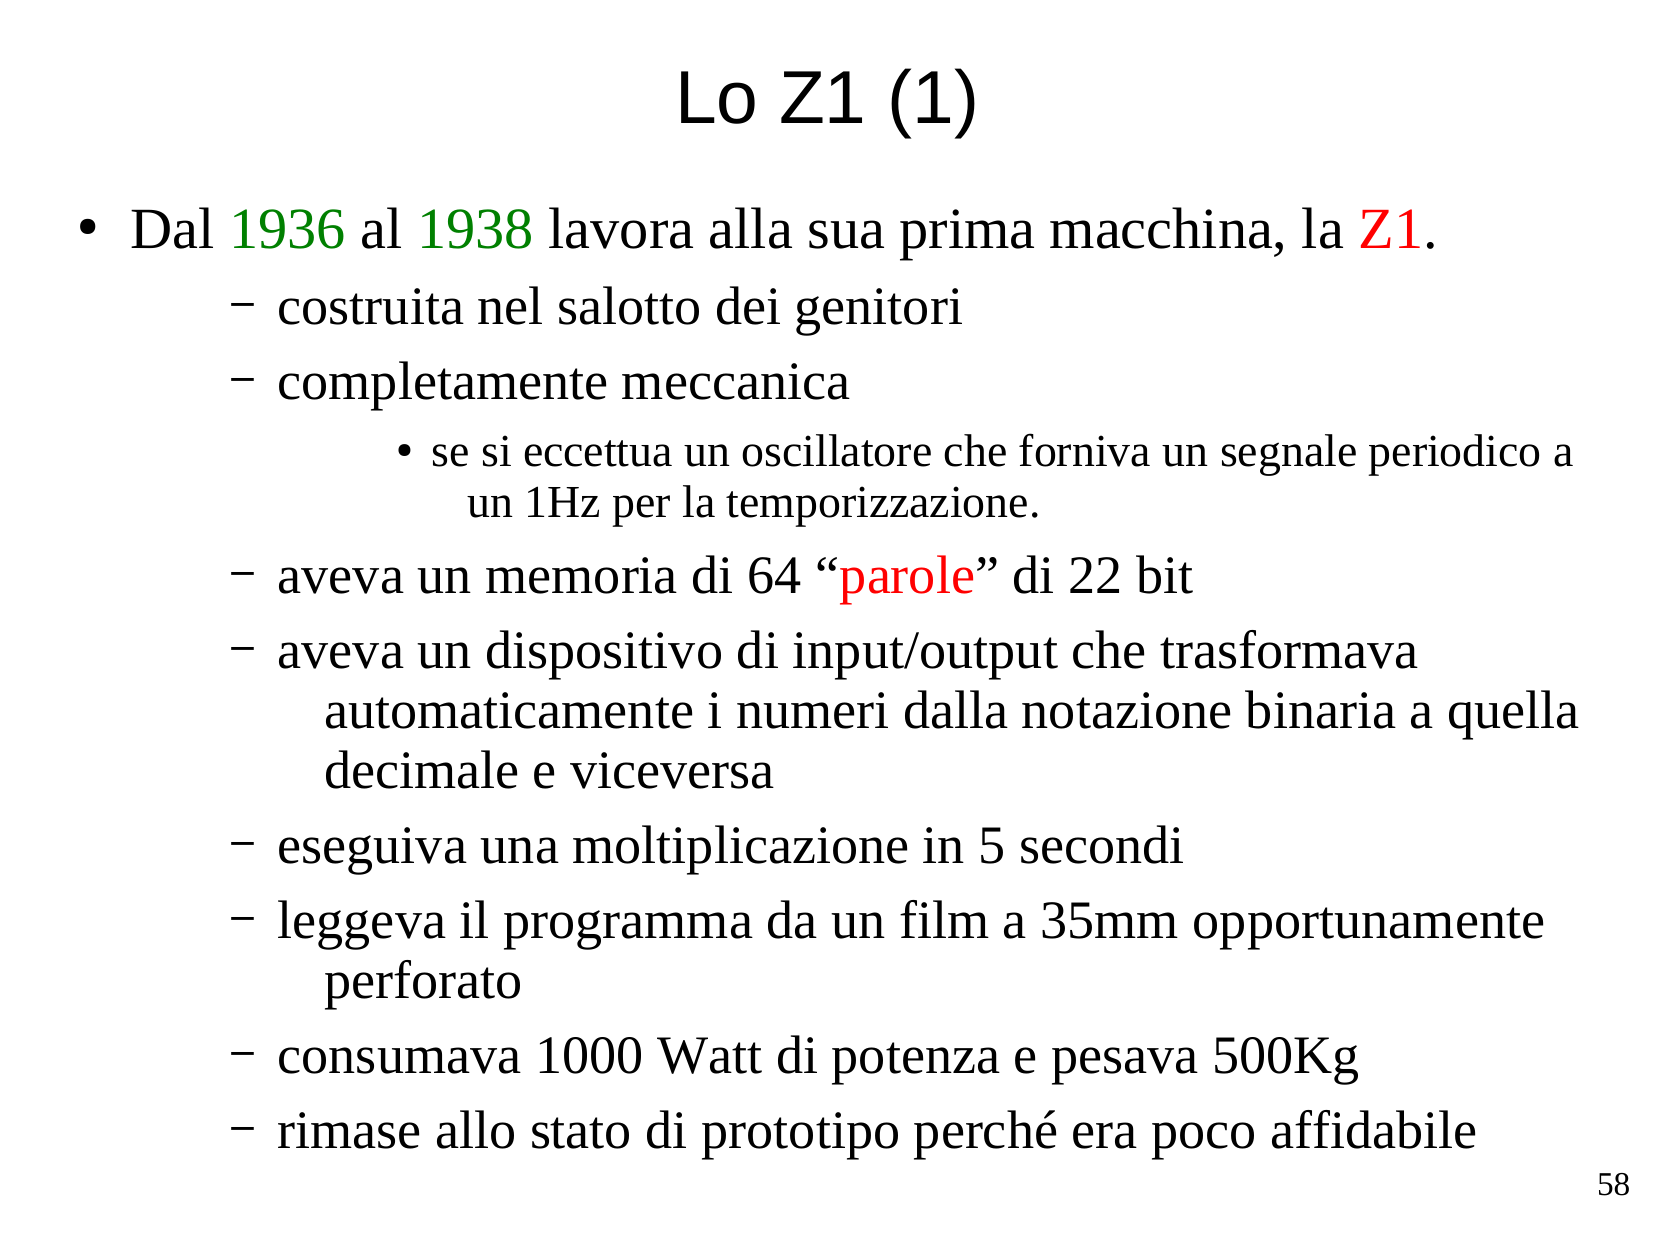

# Lo Z1 (1)
Dal 1936 al 1938 lavora alla sua prima macchina, la Z1.
costruita nel salotto dei genitori
completamente meccanica
se si eccettua un oscillatore che forniva un segnale periodico a un 1Hz per la temporizzazione.
aveva un memoria di 64 “parole” di 22 bit
aveva un dispositivo di input/output che trasformava automaticamente i numeri dalla notazione binaria a quella decimale e viceversa
eseguiva una moltiplicazione in 5 secondi
leggeva il programma da un film a 35mm opportunamente perforato
consumava 1000 Watt di potenza e pesava 500Kg
rimase allo stato di prototipo perché era poco affidabile